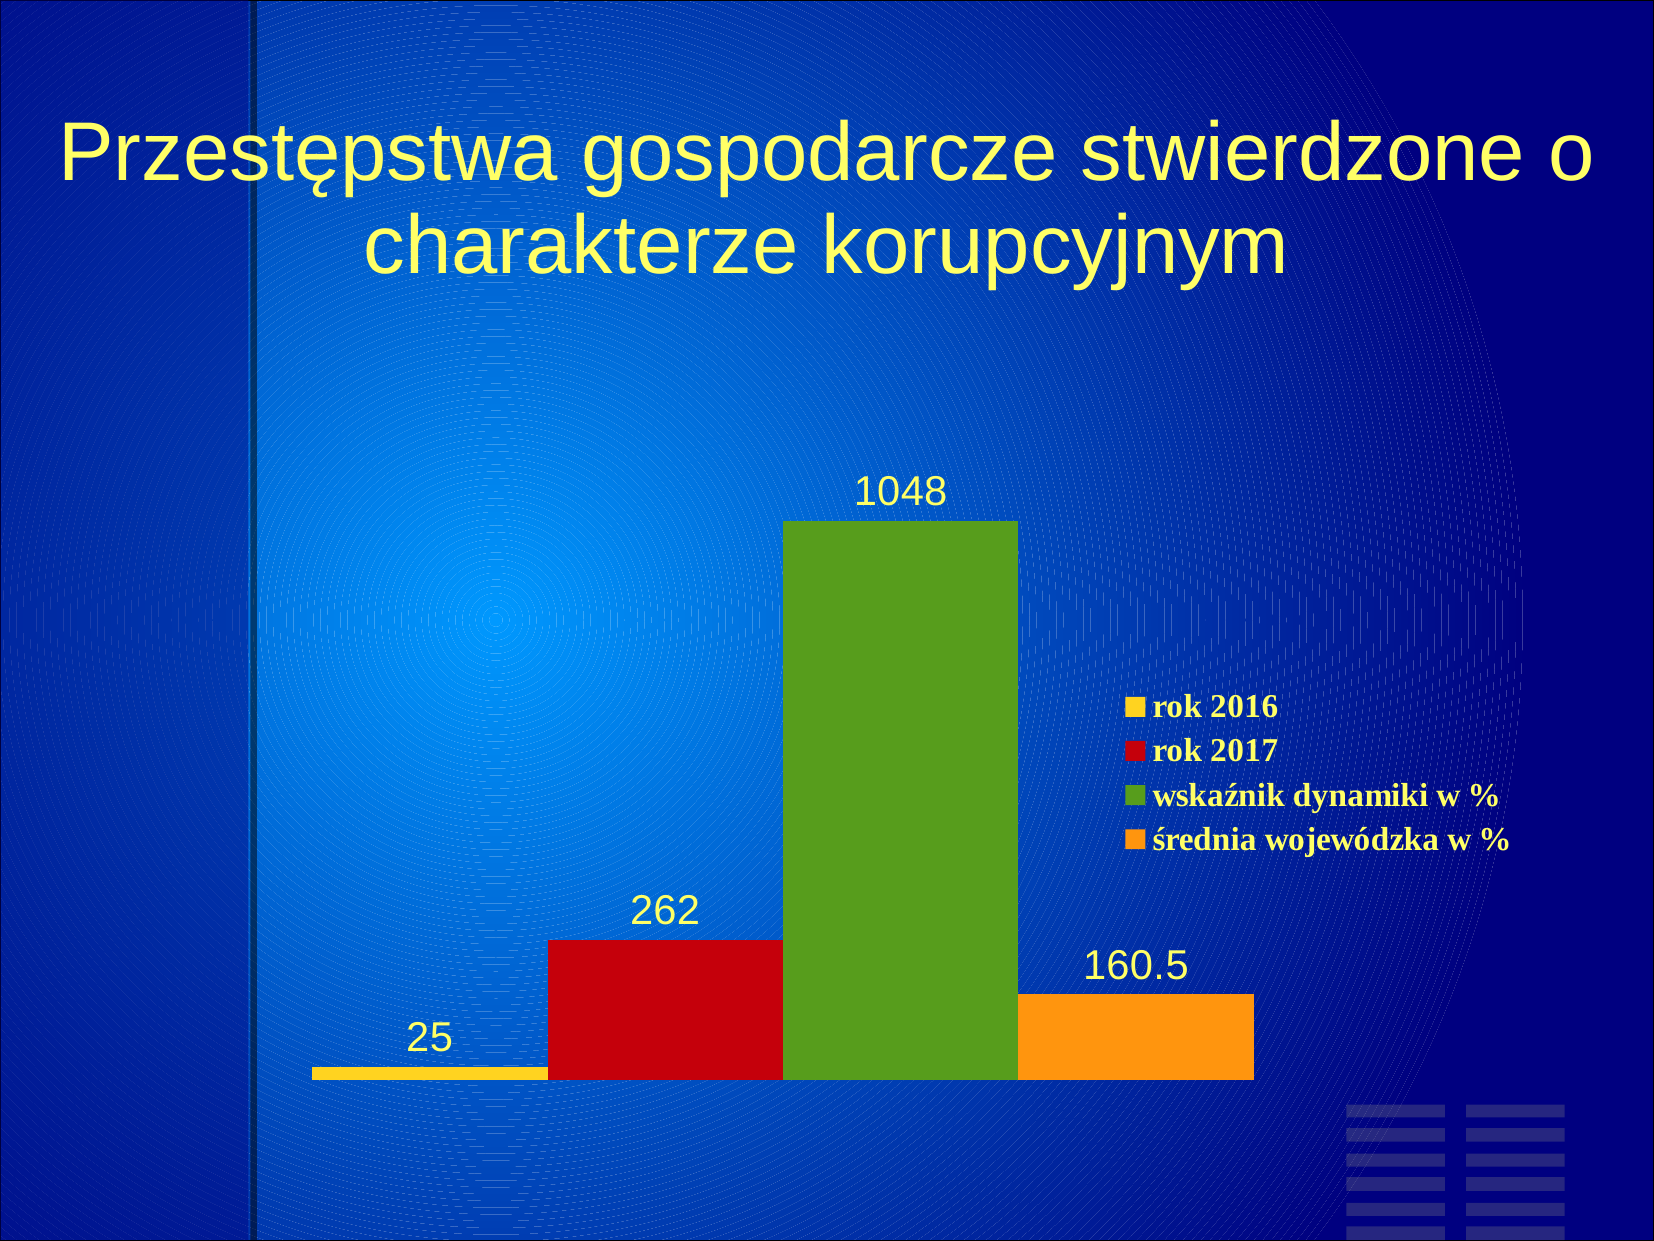

# Przestępstwa gospodarcze stwierdzone o charakterze korupcyjnym
### Chart
| Category | rok 2016 | rok 2017 | wskaźnik dynamiki w % | średnia wojewódzka w % |
|---|---|---|---|---|
| None | 25.0 | 262.0 | 1048.0 | 160.5 |